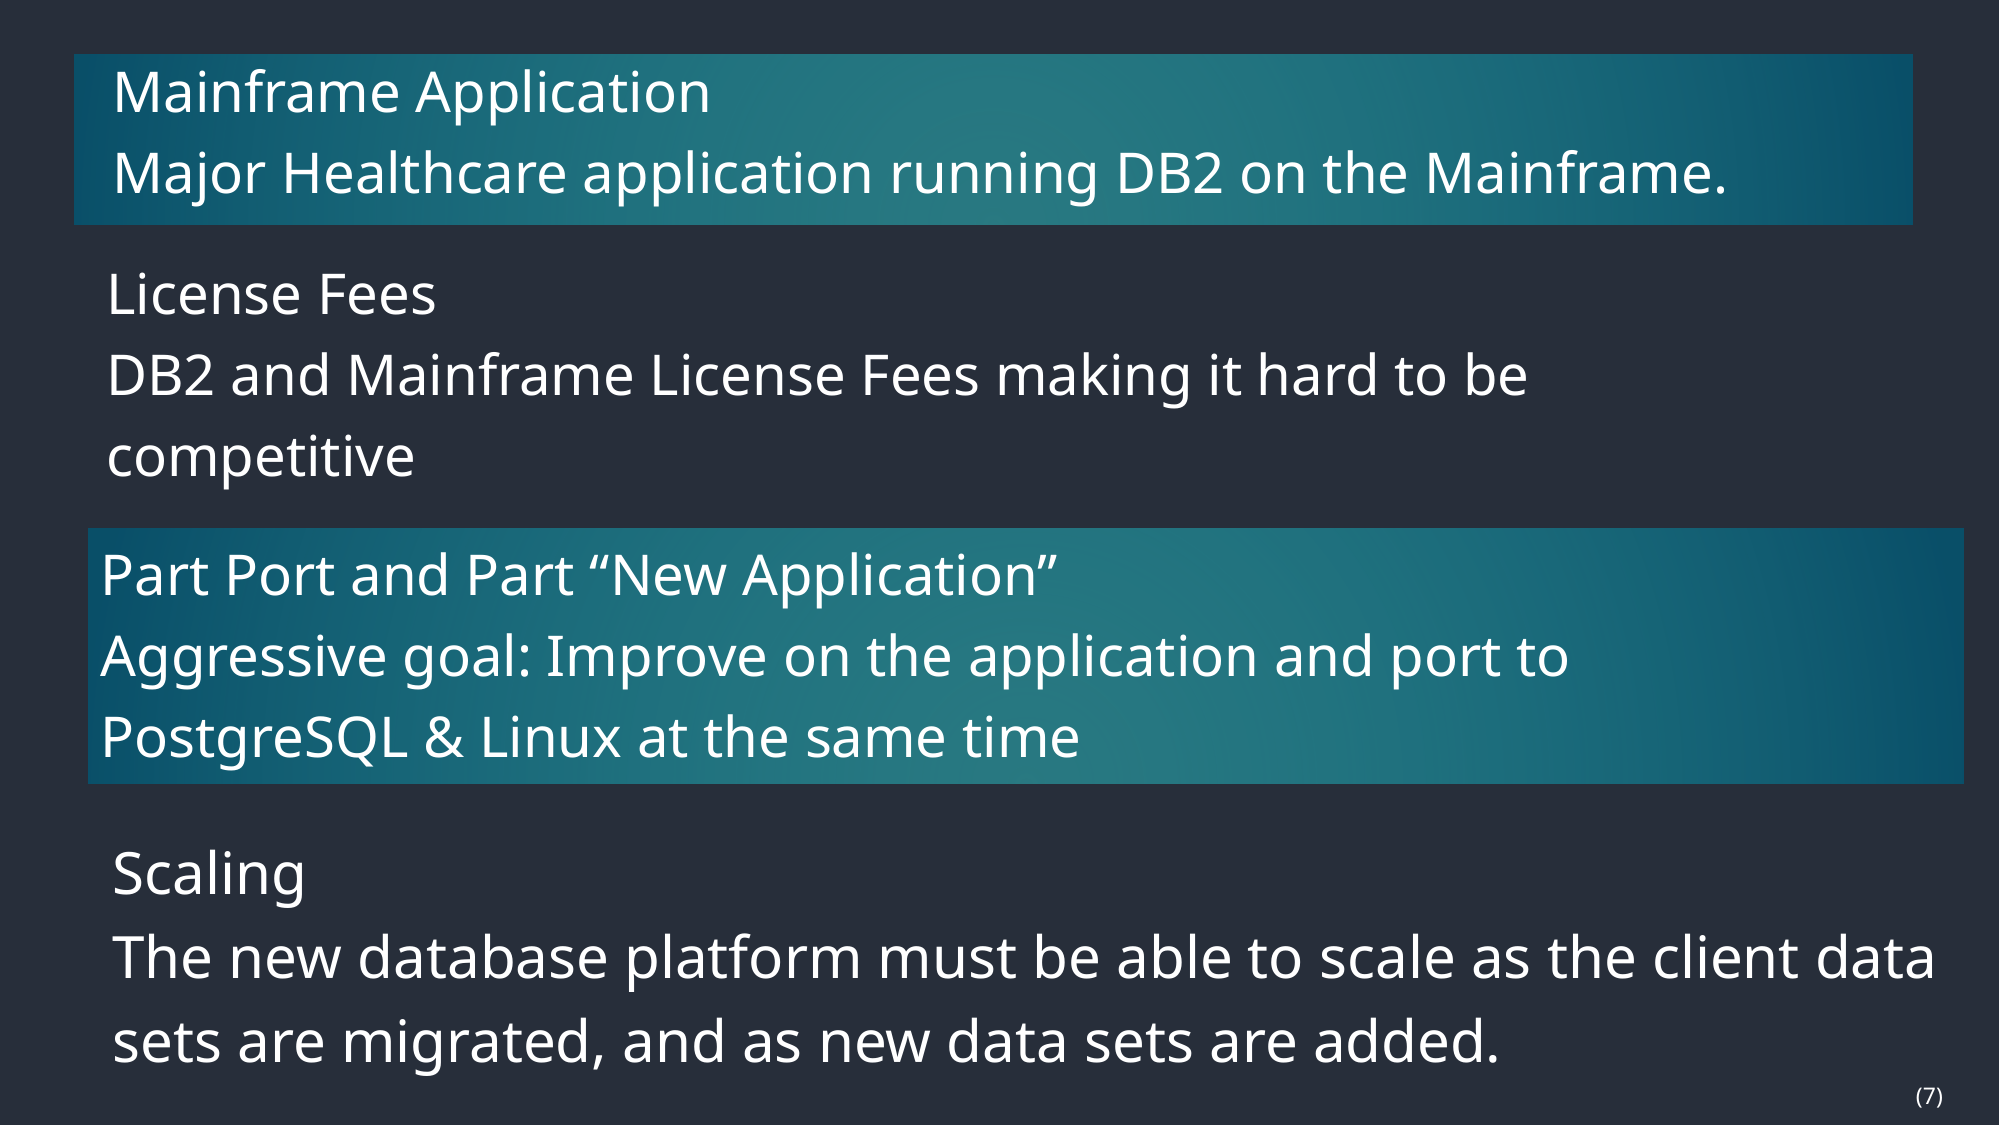

Mainframe Application
Major Healthcare application running DB2 on the Mainframe.
License Fees
DB2 and Mainframe License Fees making it hard to be competitive
Part Port and Part “New Application”
Aggressive goal: Improve on the application and port to PostgreSQL & Linux at the same time
Scaling
The new database platform must be able to scale as the client data sets are migrated, and as new data sets are added.